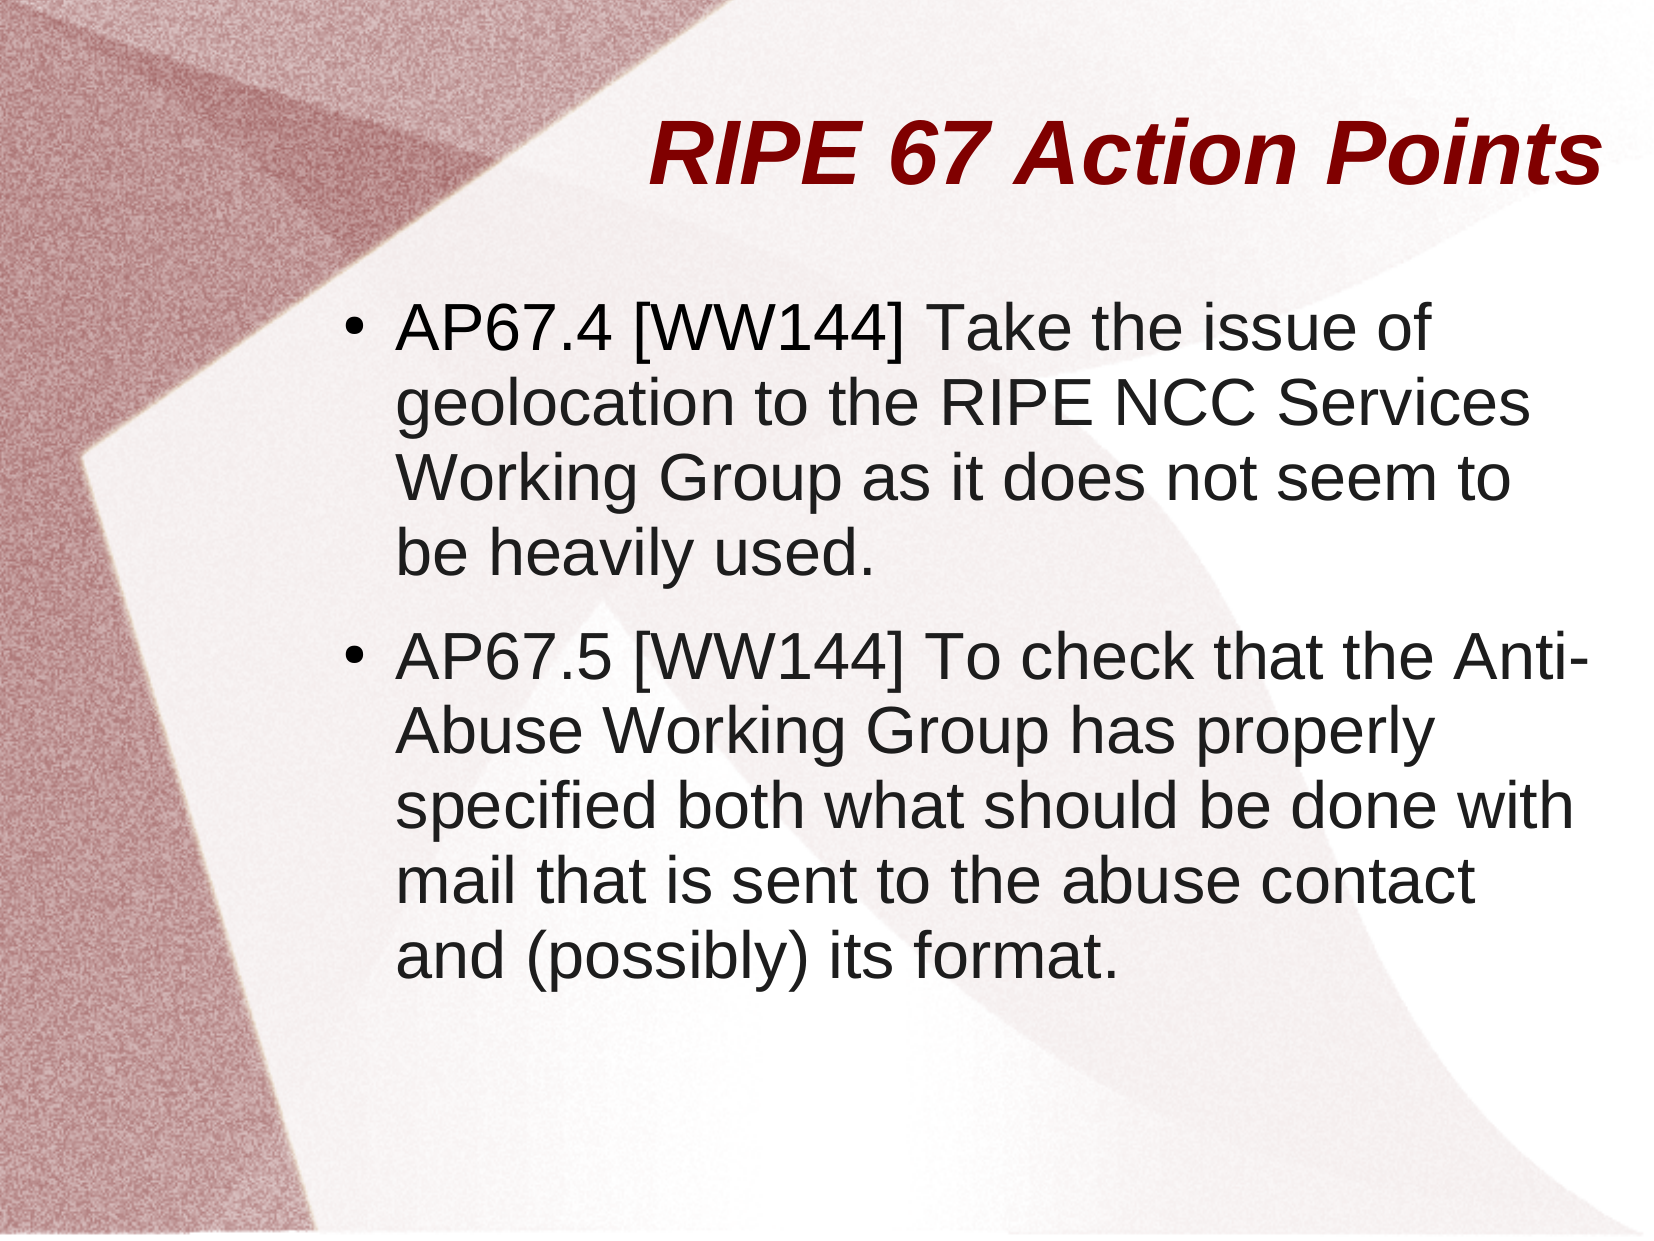

# RIPE 67 Action Points
AP67.4 [WW144] Take the issue of geolocation to the RIPE NCC Services Working Group as it does not seem to be heavily used.
AP67.5 [WW144] To check that the Anti-Abuse Working Group has properly specified both what should be done with mail that is sent to the abuse contact and (possibly) its format.